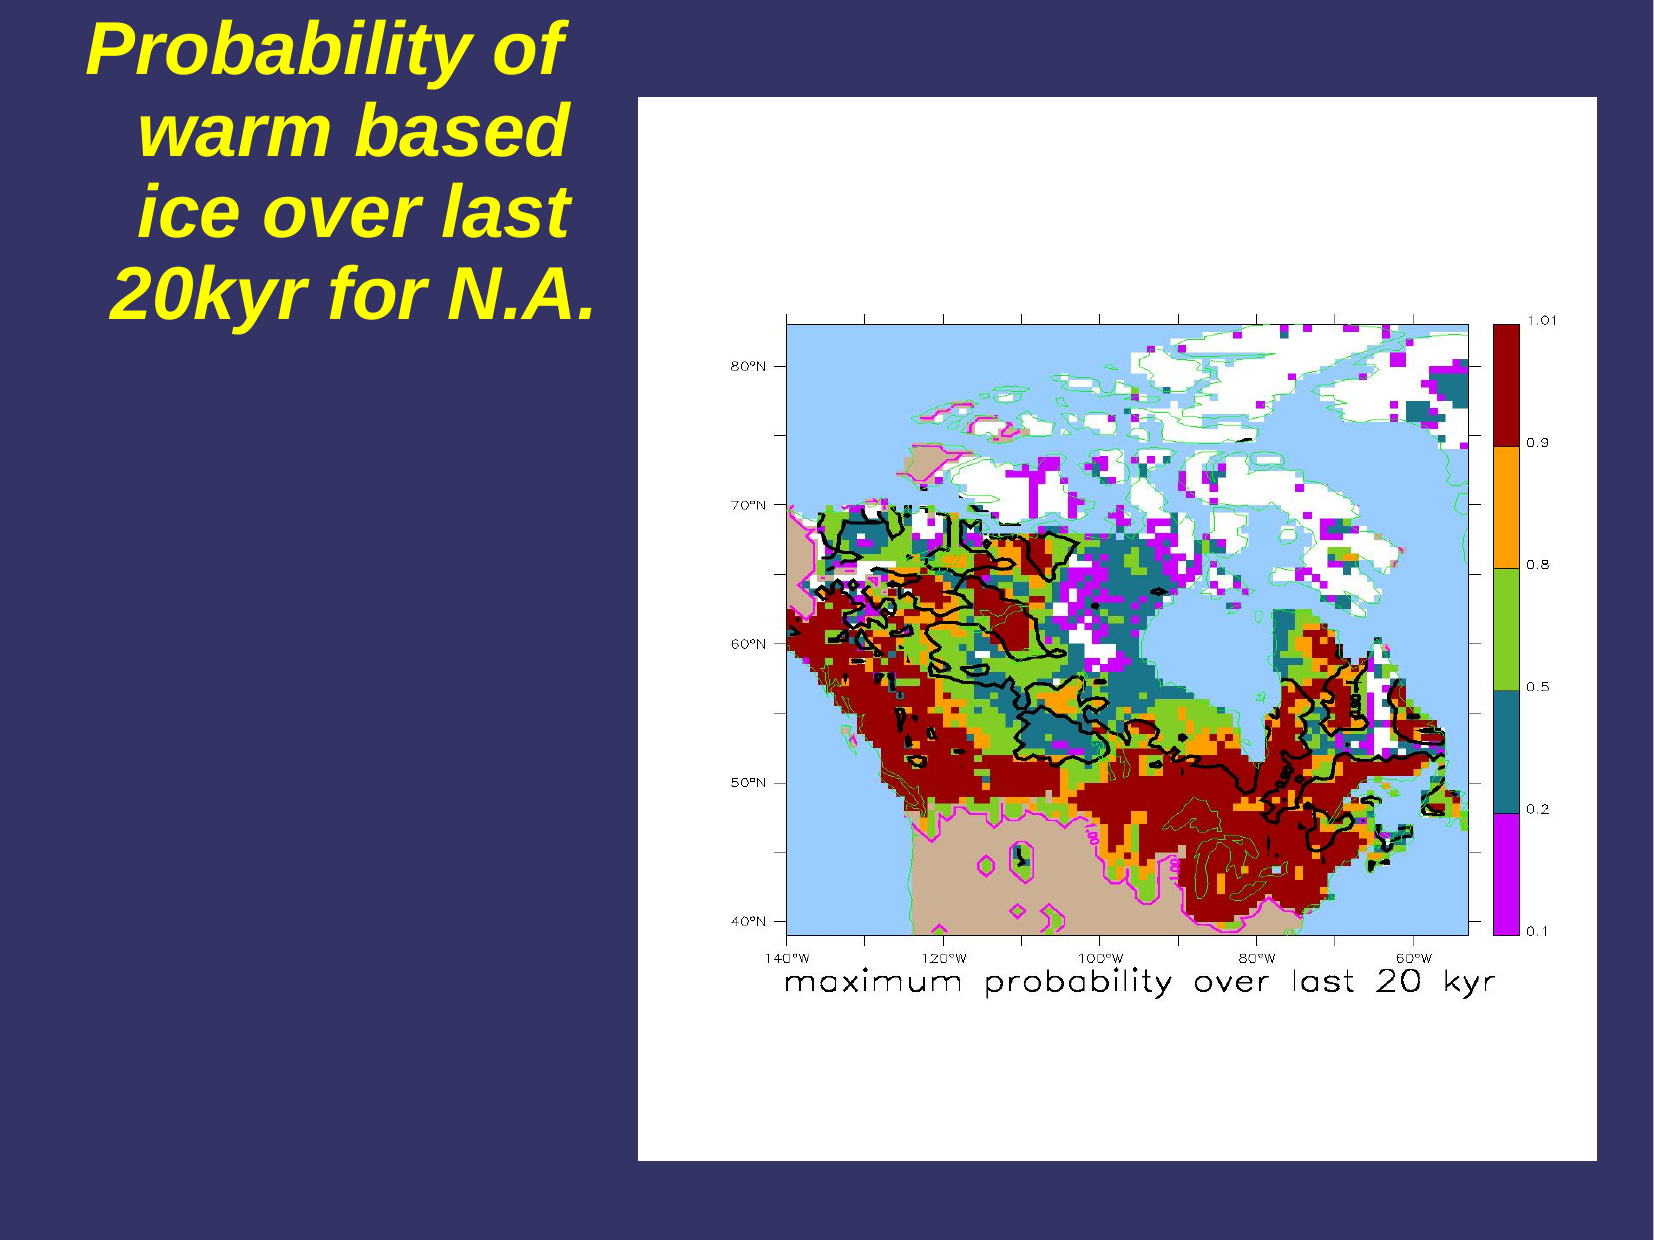

# Probability of warm based ice over last 20kyr for N.A.